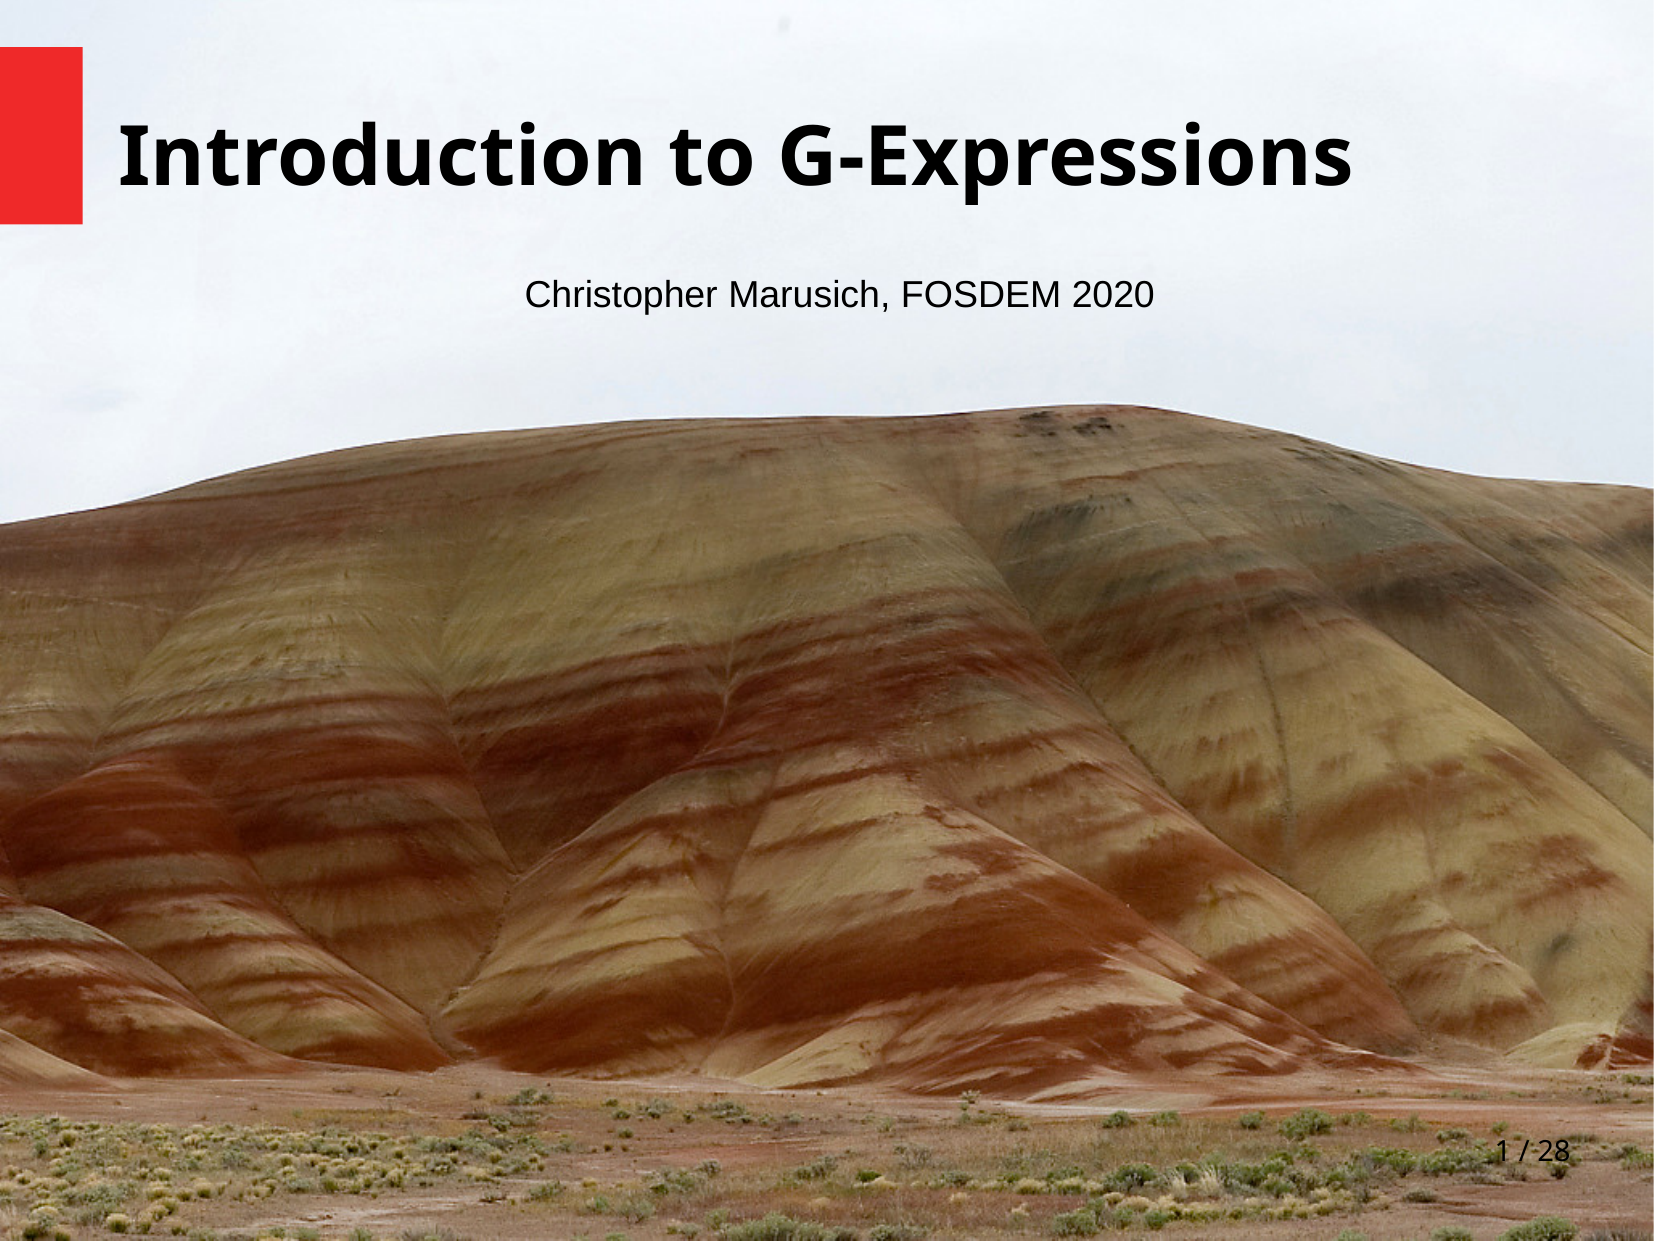

# Introduction to G-Expressions
Christopher Marusich, FOSDEM 2020
1